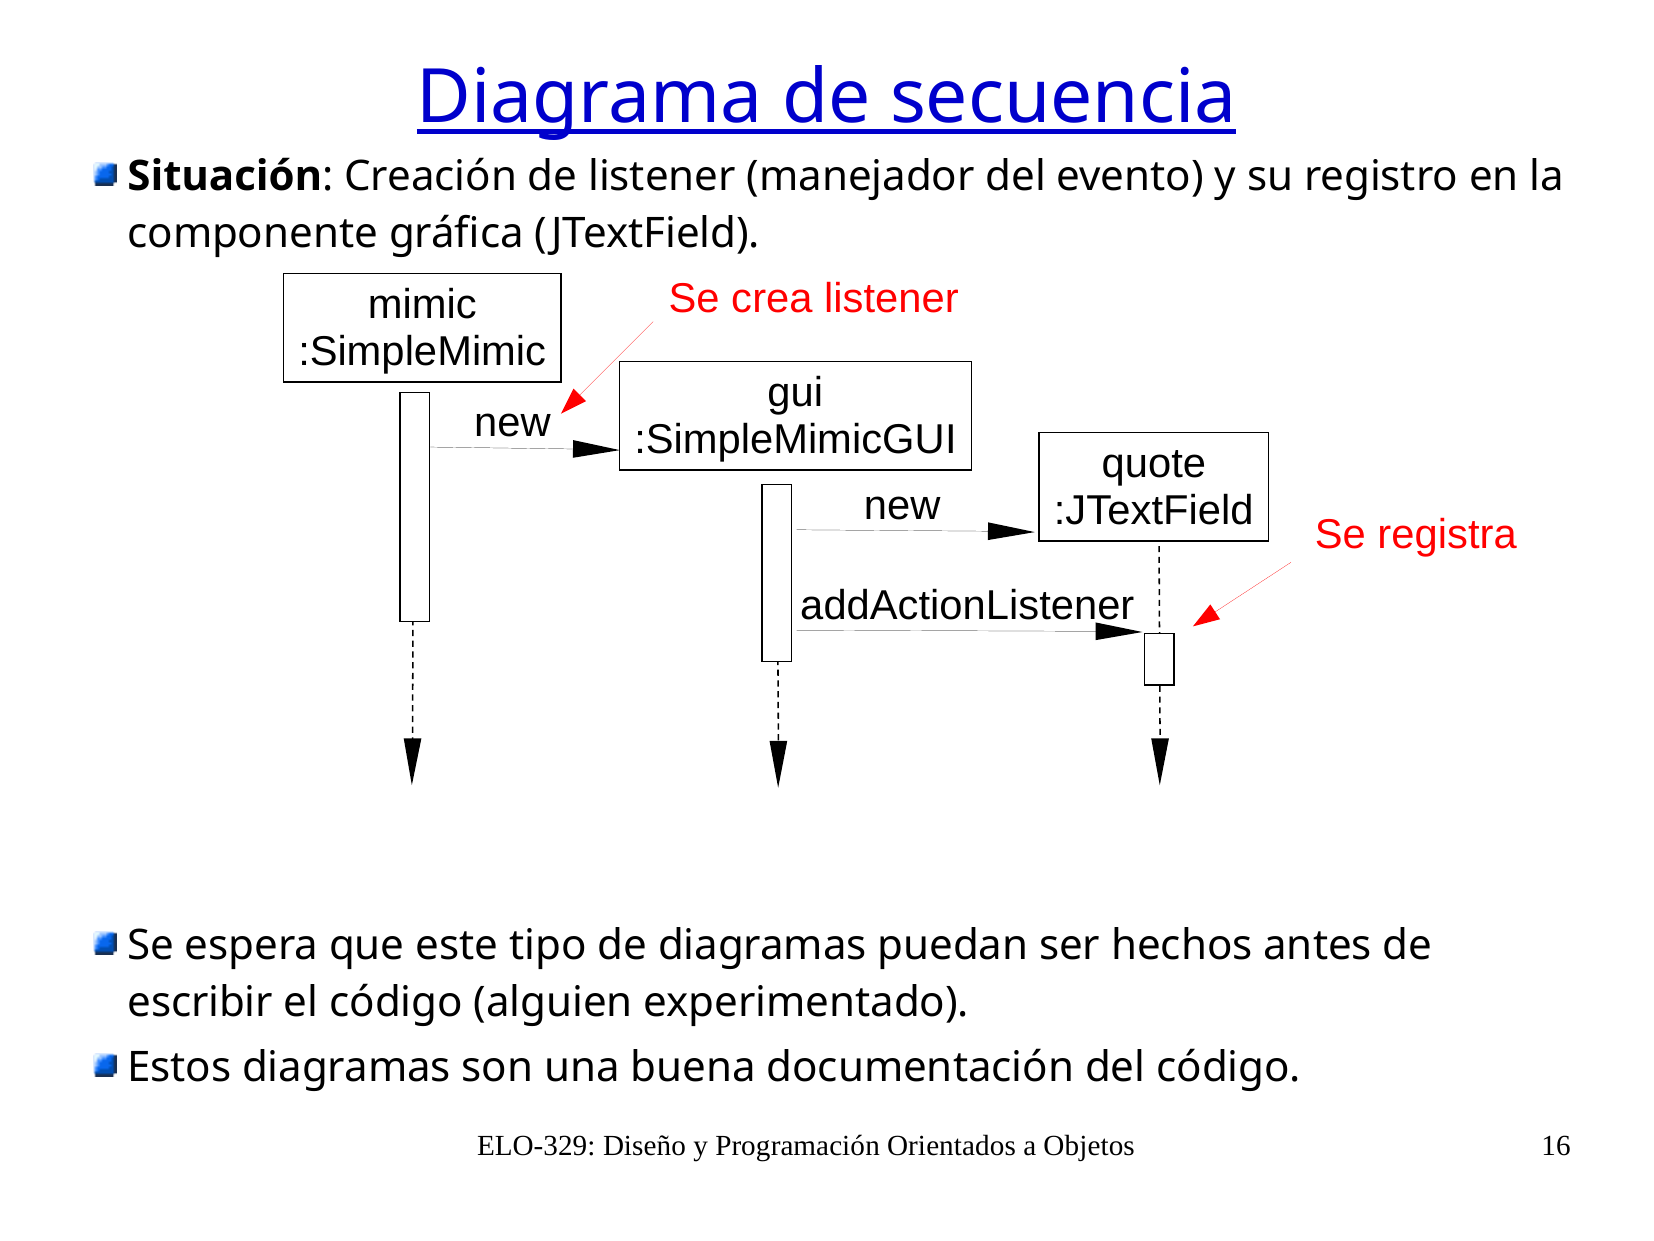

# Diagrama de secuencia
Situación: Creación de listener (manejador del evento) y su registro en la componente gráfica (JTextField).
Se espera que este tipo de diagramas puedan ser hechos antes de escribir el código (alguien experimentado).
Estos diagramas son una buena documentación del código.
Se crea listener
mimic
:SimpleMimic
gui
:SimpleMimicGUI
new
quote
:JTextField
new
Se registra
addActionListener
16